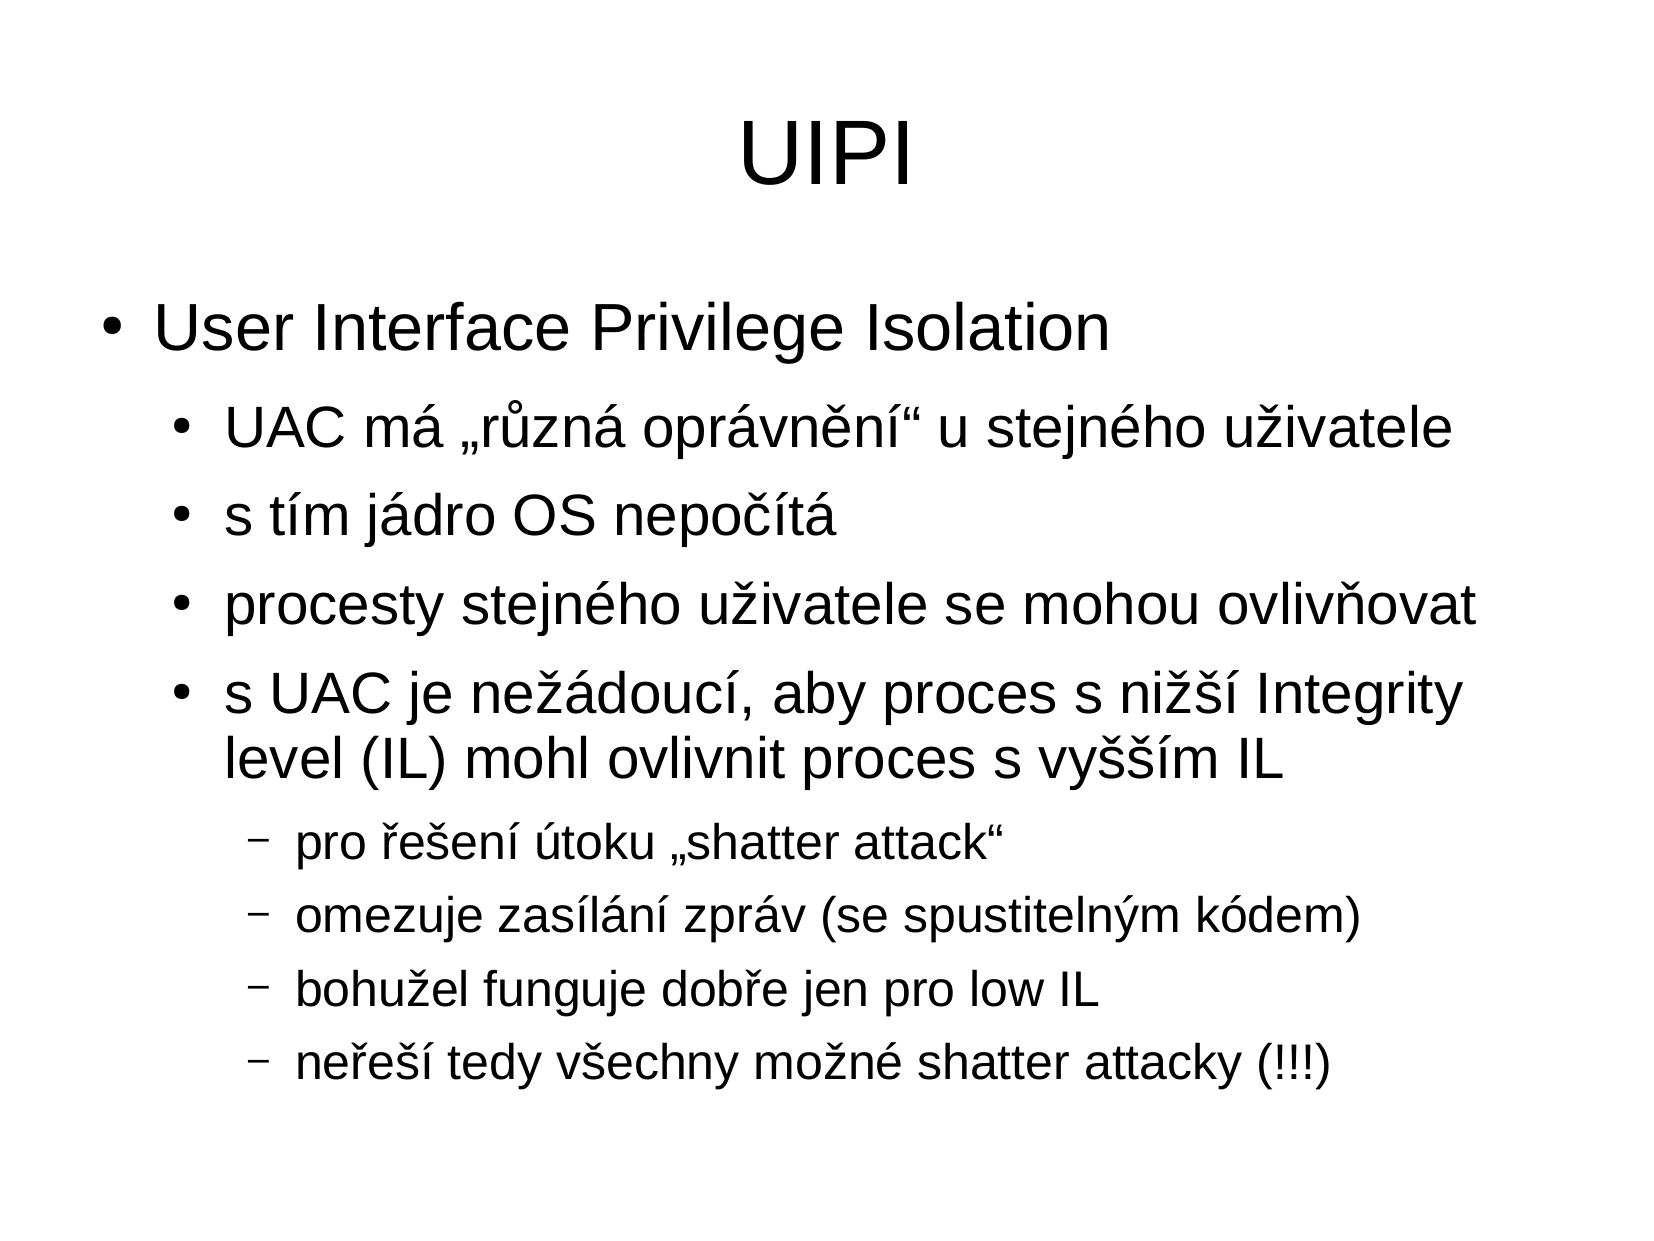

# UIPI
User Interface Privilege Isolation
UAC má „různá oprávnění“ u stejného uživatele
s tím jádro OS nepočítá
procesty stejného uživatele se mohou ovlivňovat
s UAC je nežádoucí, aby proces s nižší Integrity level (IL) mohl ovlivnit proces s vyšším IL
pro řešení útoku „shatter attack“
omezuje zasílání zpráv (se spustitelným kódem)
bohužel funguje dobře jen pro low IL
neřeší tedy všechny možné shatter attacky (!!!)